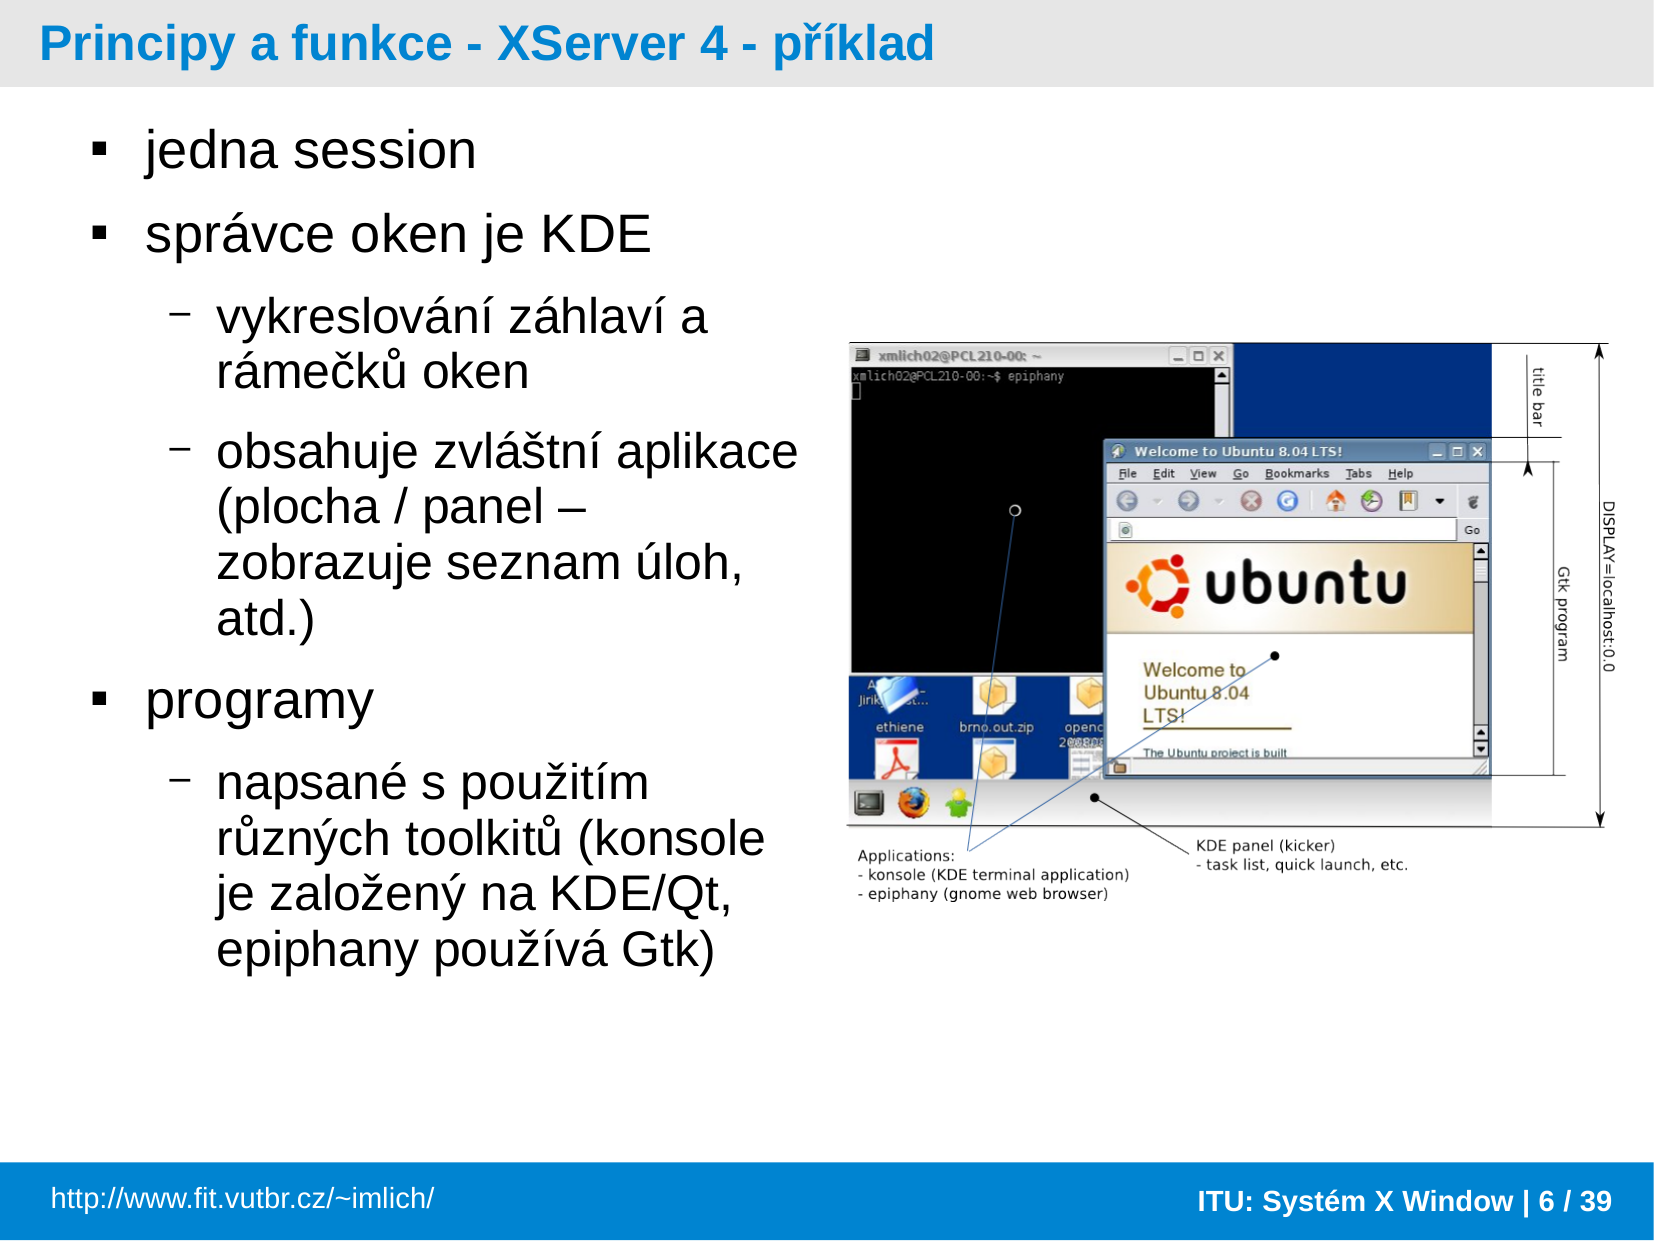

# Principy a funkce - XServer 4 - příklad
jedna session
správce oken je KDE
vykreslování záhlaví a rámečků oken
obsahuje zvláštní aplikace (plocha / panel – zobrazuje seznam úloh, atd.)
programy
napsané s použitím různých toolkitů (konsole je založený na KDE/Qt, epiphany používá Gtk)